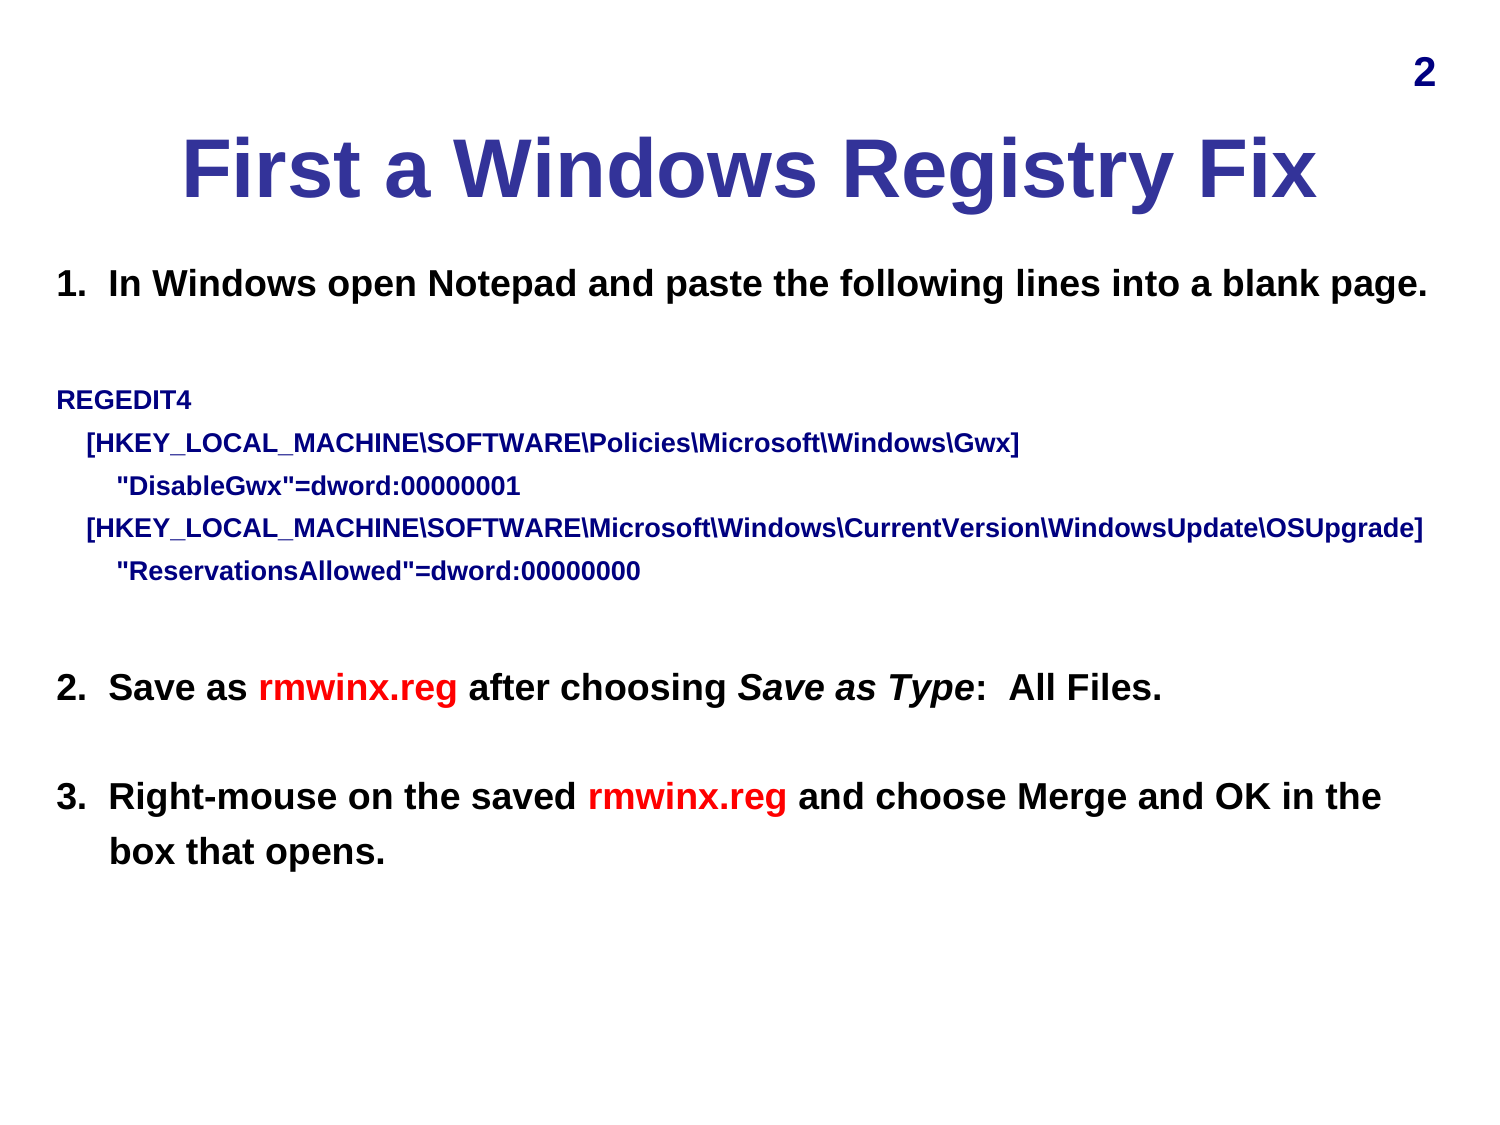

2
# First a Windows Registry Fix
1. In Windows open Notepad and paste the following lines into a blank page.
REGEDIT4
 [HKEY_LOCAL_MACHINE\SOFTWARE\Policies\Microsoft\Windows\Gwx]
 "DisableGwx"=dword:00000001
 [HKEY_LOCAL_MACHINE\SOFTWARE\Microsoft\Windows\CurrentVersion\WindowsUpdate\OSUpgrade]
 "ReservationsAllowed"=dword:00000000
2. Save as rmwinx.reg after choosing Save as Type: All Files.
3. Right-mouse on the saved rmwinx.reg and choose Merge and OK in the
 box that opens.